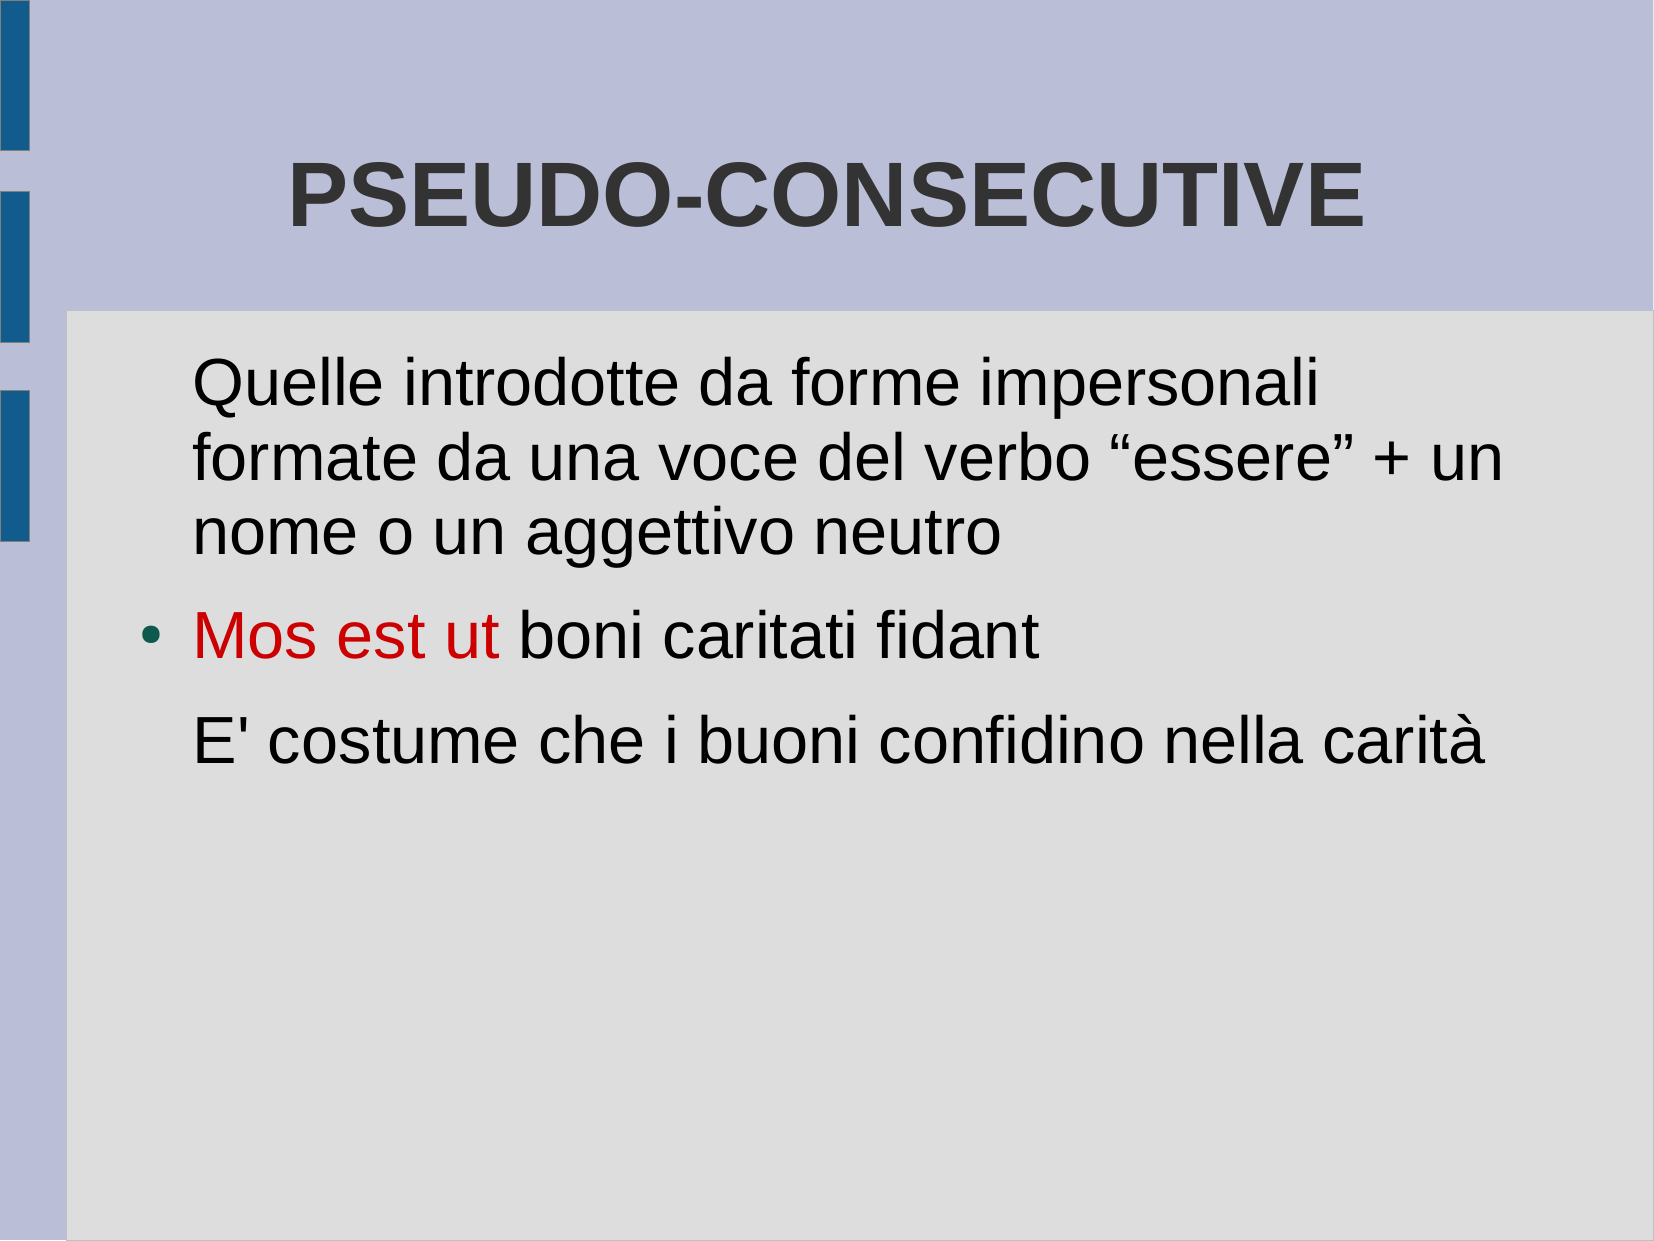

# PSEUDO-CONSECUTIVE
Quelle introdotte da forme impersonali formate da una voce del verbo “essere” + un nome o un aggettivo neutro
Mos est ut boni caritati fidant
E' costume che i buoni confidino nella carità